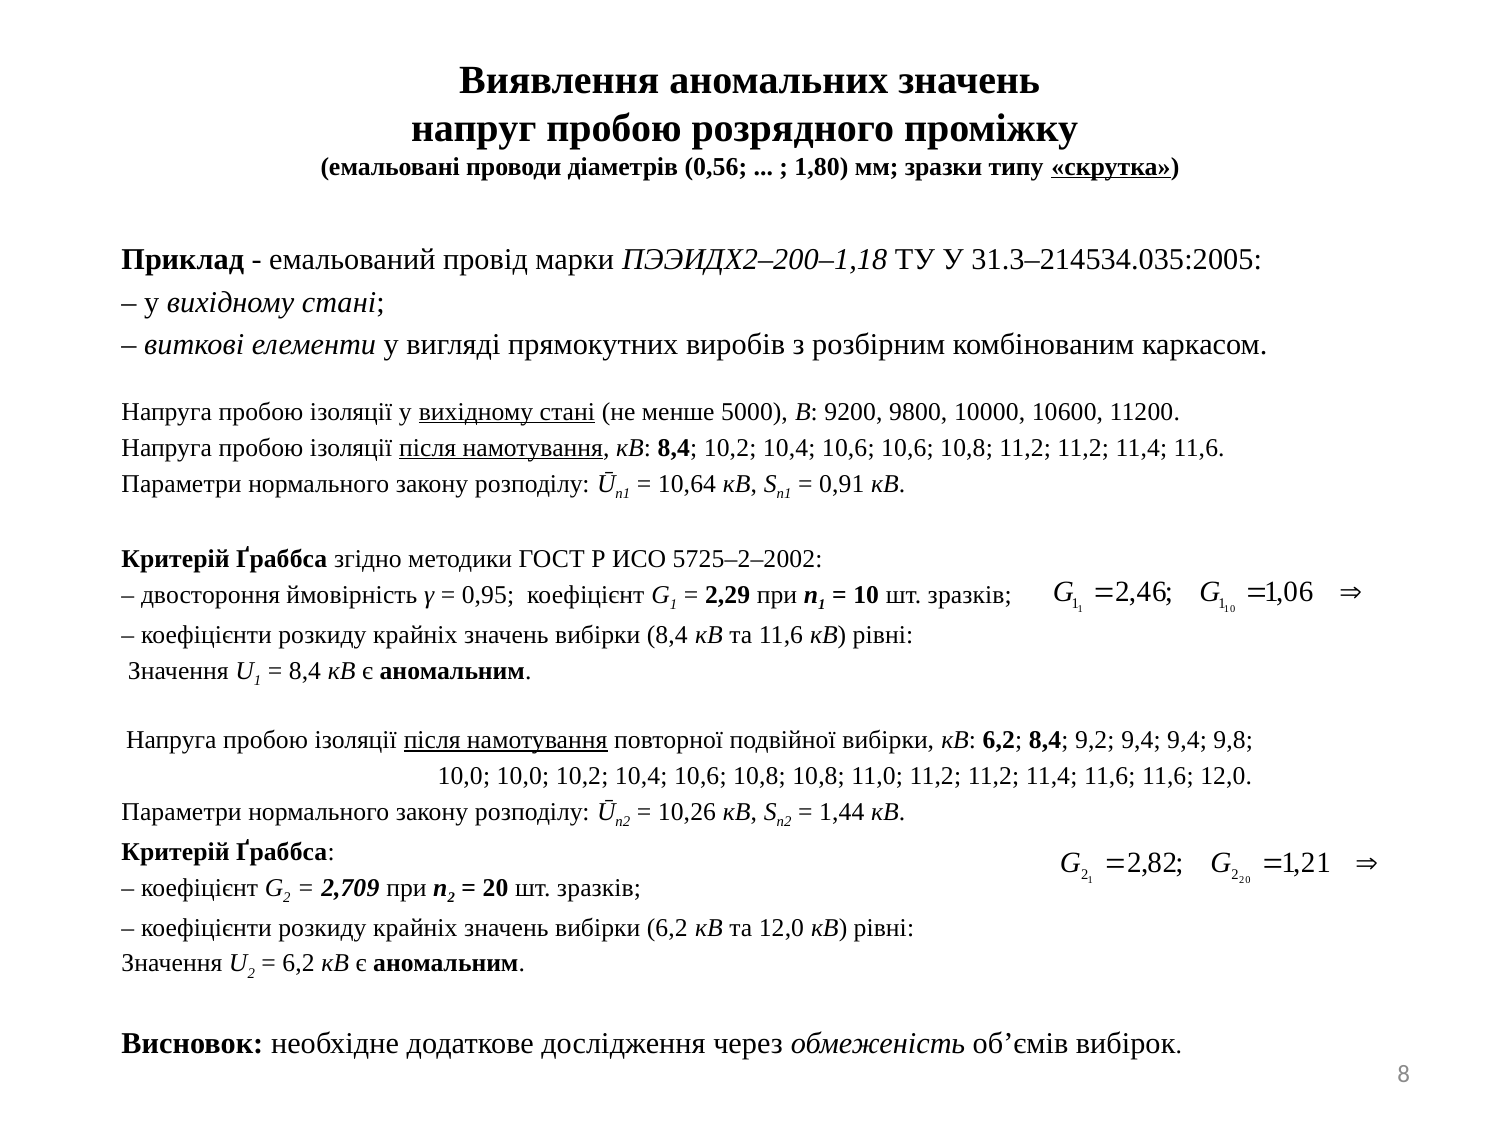

# Виявлення аномальних значень напруг пробою розрядного проміжку (емальовані проводи діаметрів (0,56; ... ; 1,80) мм; зразки типу «скрутка»)
Приклад - емальований провід марки ПЭЭИДХ2–200–1,18 ТУ У 31.3–214534.035:2005:
– у вихідному стані;
– виткові елементи у вигляді прямокутних виробів з розбірним комбінованим каркасом.
Напруга пробою ізоляції у вихідному стані (не менше 5000), В: 9200, 9800, 10000, 10600, 11200.
Напруга пробою ізоляції після намотування, кВ: 8,4; 10,2; 10,4; 10,6; 10,6; 10,8; 11,2; 11,2; 11,4; 11,6.
Параметри нормального закону розподілу: Ūn1 = 10,64 кВ, Sn1 = 0,91 кВ.
Критерій Ґраббса згідно методики ГОСТ Р ИСО 5725–2–2002:
– двостороння ймовірність γ = 0,95; коефіцієнт G1 = 2,29 при n1 = 10 шт. зразків;
– коефіцієнти розкиду крайніх значень вибірки (8,4 кВ та 11,6 кВ) рівні:
 Значення U1 = 8,4 кВ є аномальним.
 Напруга пробою ізоляції після намотування повторної подвійної вибірки, кВ: 6,2; 8,4; 9,2; 9,4; 9,4; 9,8;
 10,0; 10,0; 10,2; 10,4; 10,6; 10,8; 10,8; 11,0; 11,2; 11,2; 11,4; 11,6; 11,6; 12,0.
Параметри нормального закону розподілу: Ūn2 = 10,26 кВ, Sn2 = 1,44 кВ.
Критерій Ґраббса:
– коефіцієнт G2 = 2,709 при n2 = 20 шт. зразків;
– коефіцієнти розкиду крайніх значень вибірки (6,2 кВ та 12,0 кВ) рівні:
Значення U2 = 6,2 кВ є аномальним.
Висновок: необхідне додаткове дослідження через обмеженість об’ємів вибірок.